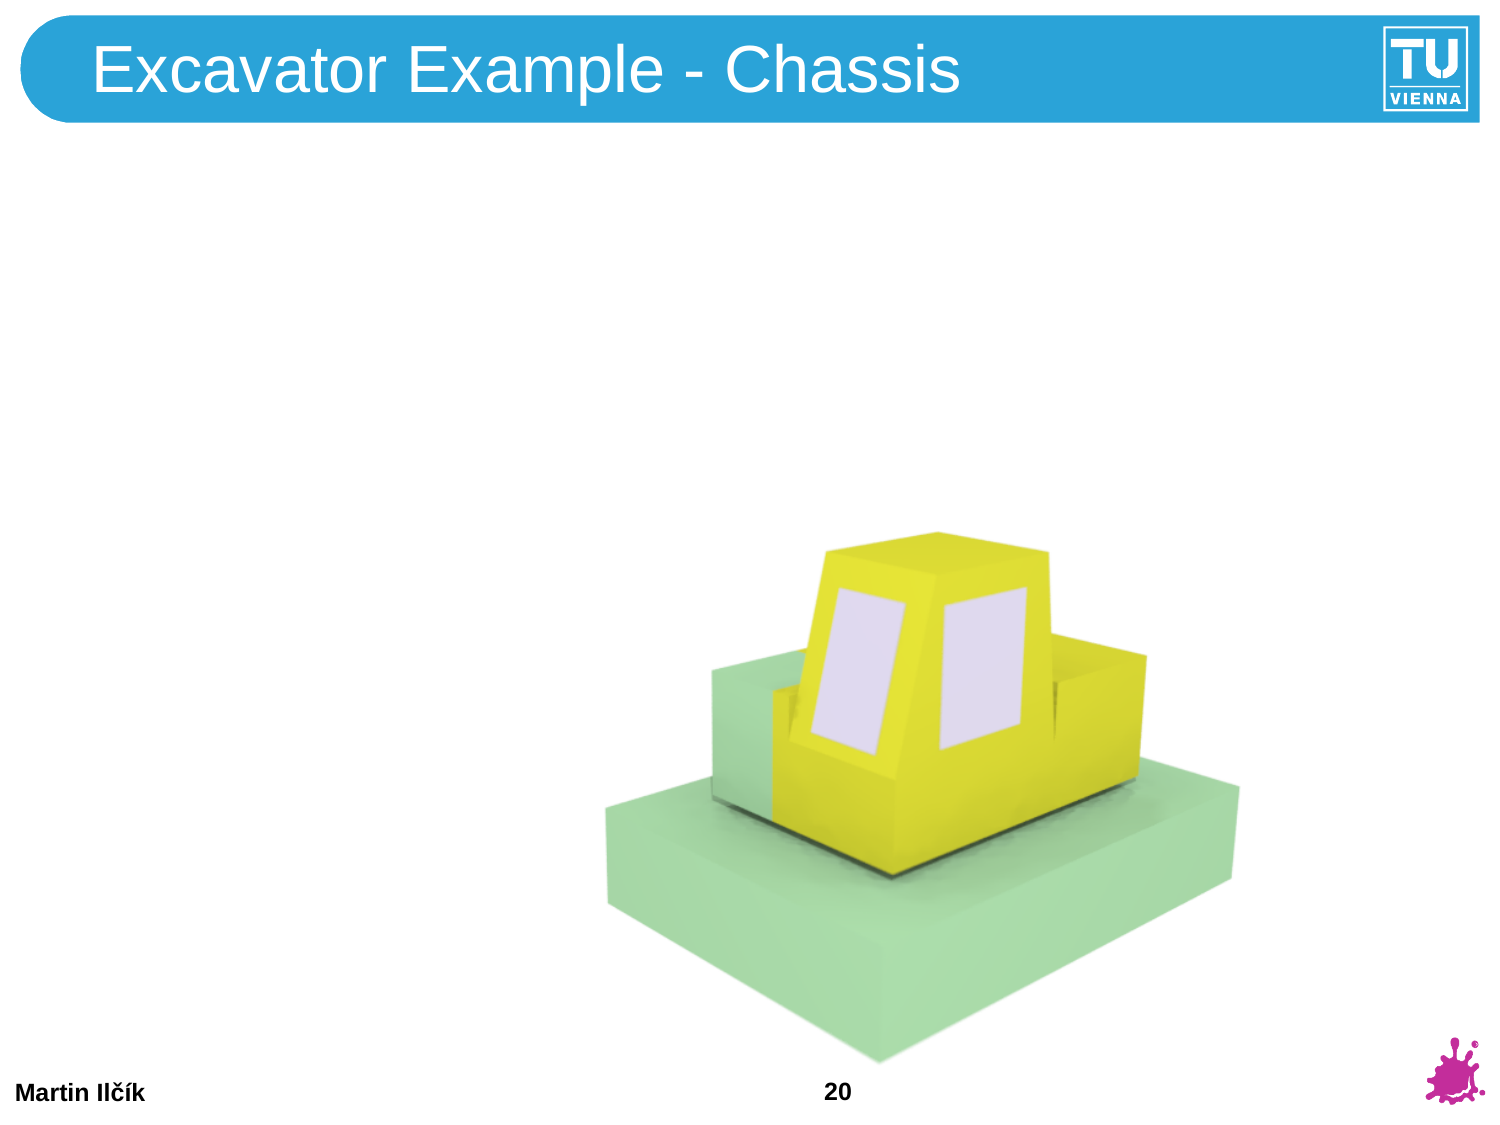

# Excavator Example - Chassis
Martin Ilčík